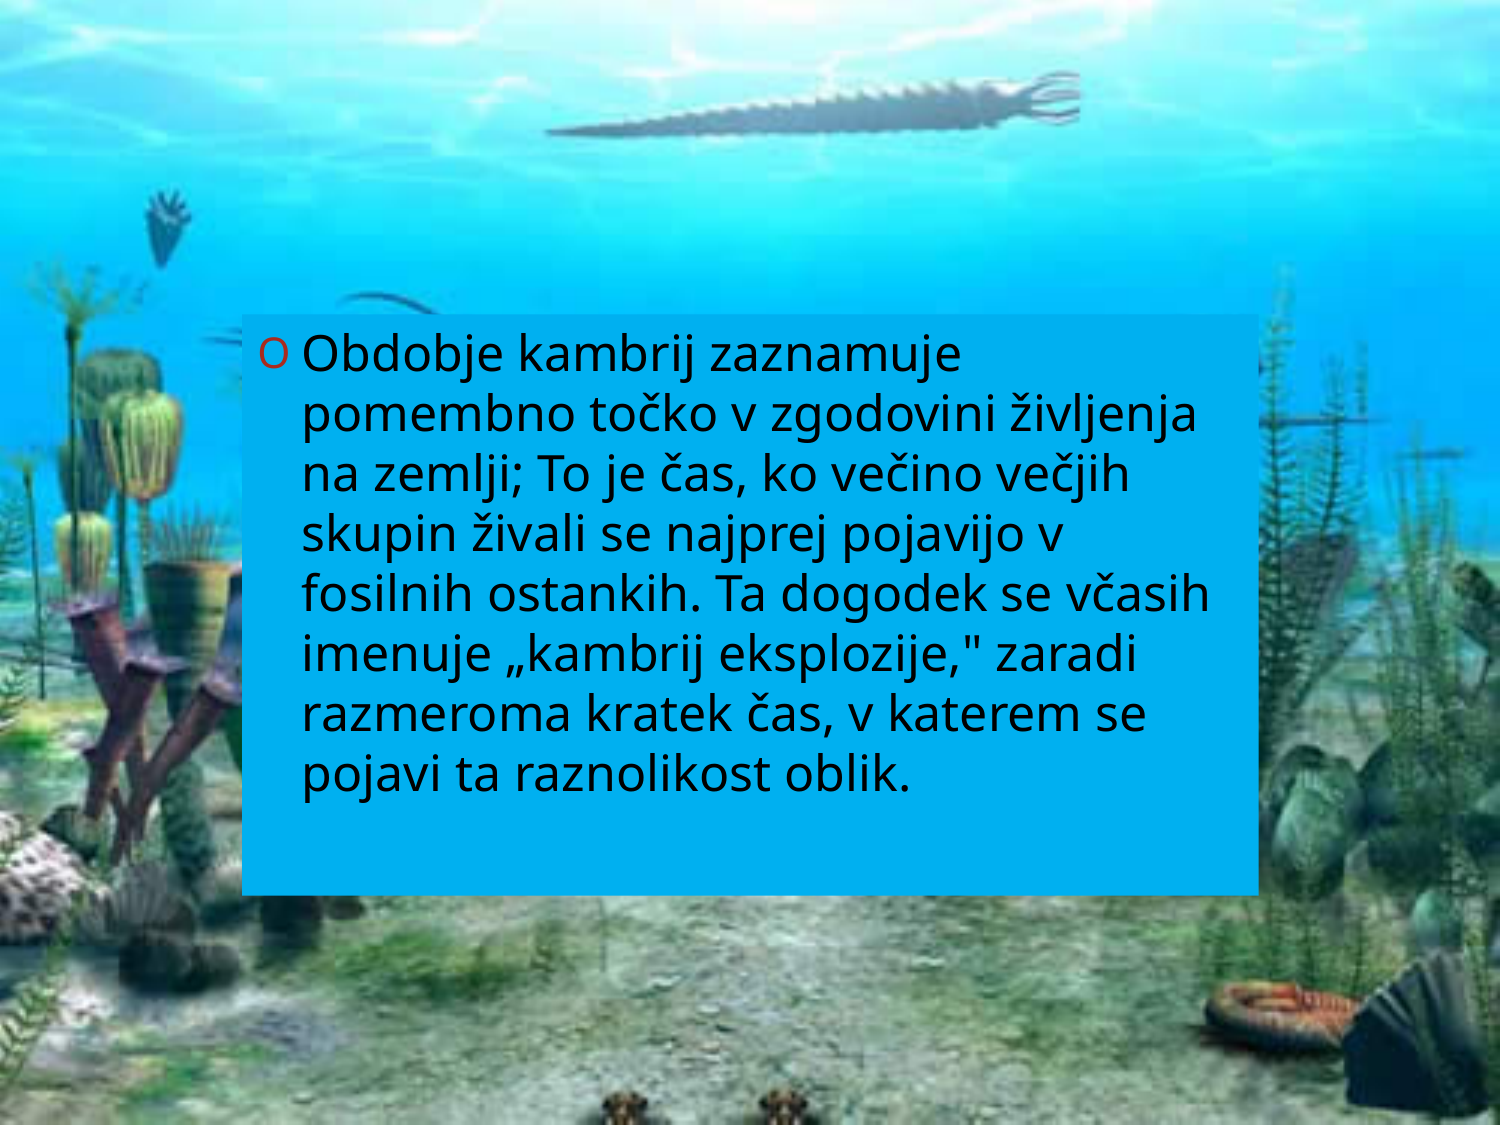

# Obdobje kambrij zaznamuje pomembno točko v zgodovini življenja na zemlji; To je čas, ko večino večjih skupin živali se najprej pojavijo v fosilnih ostankih. Ta dogodek se včasih imenuje „kambrij eksplozije," zaradi razmeroma kratek čas, v katerem se pojavi ta raznolikost oblik.